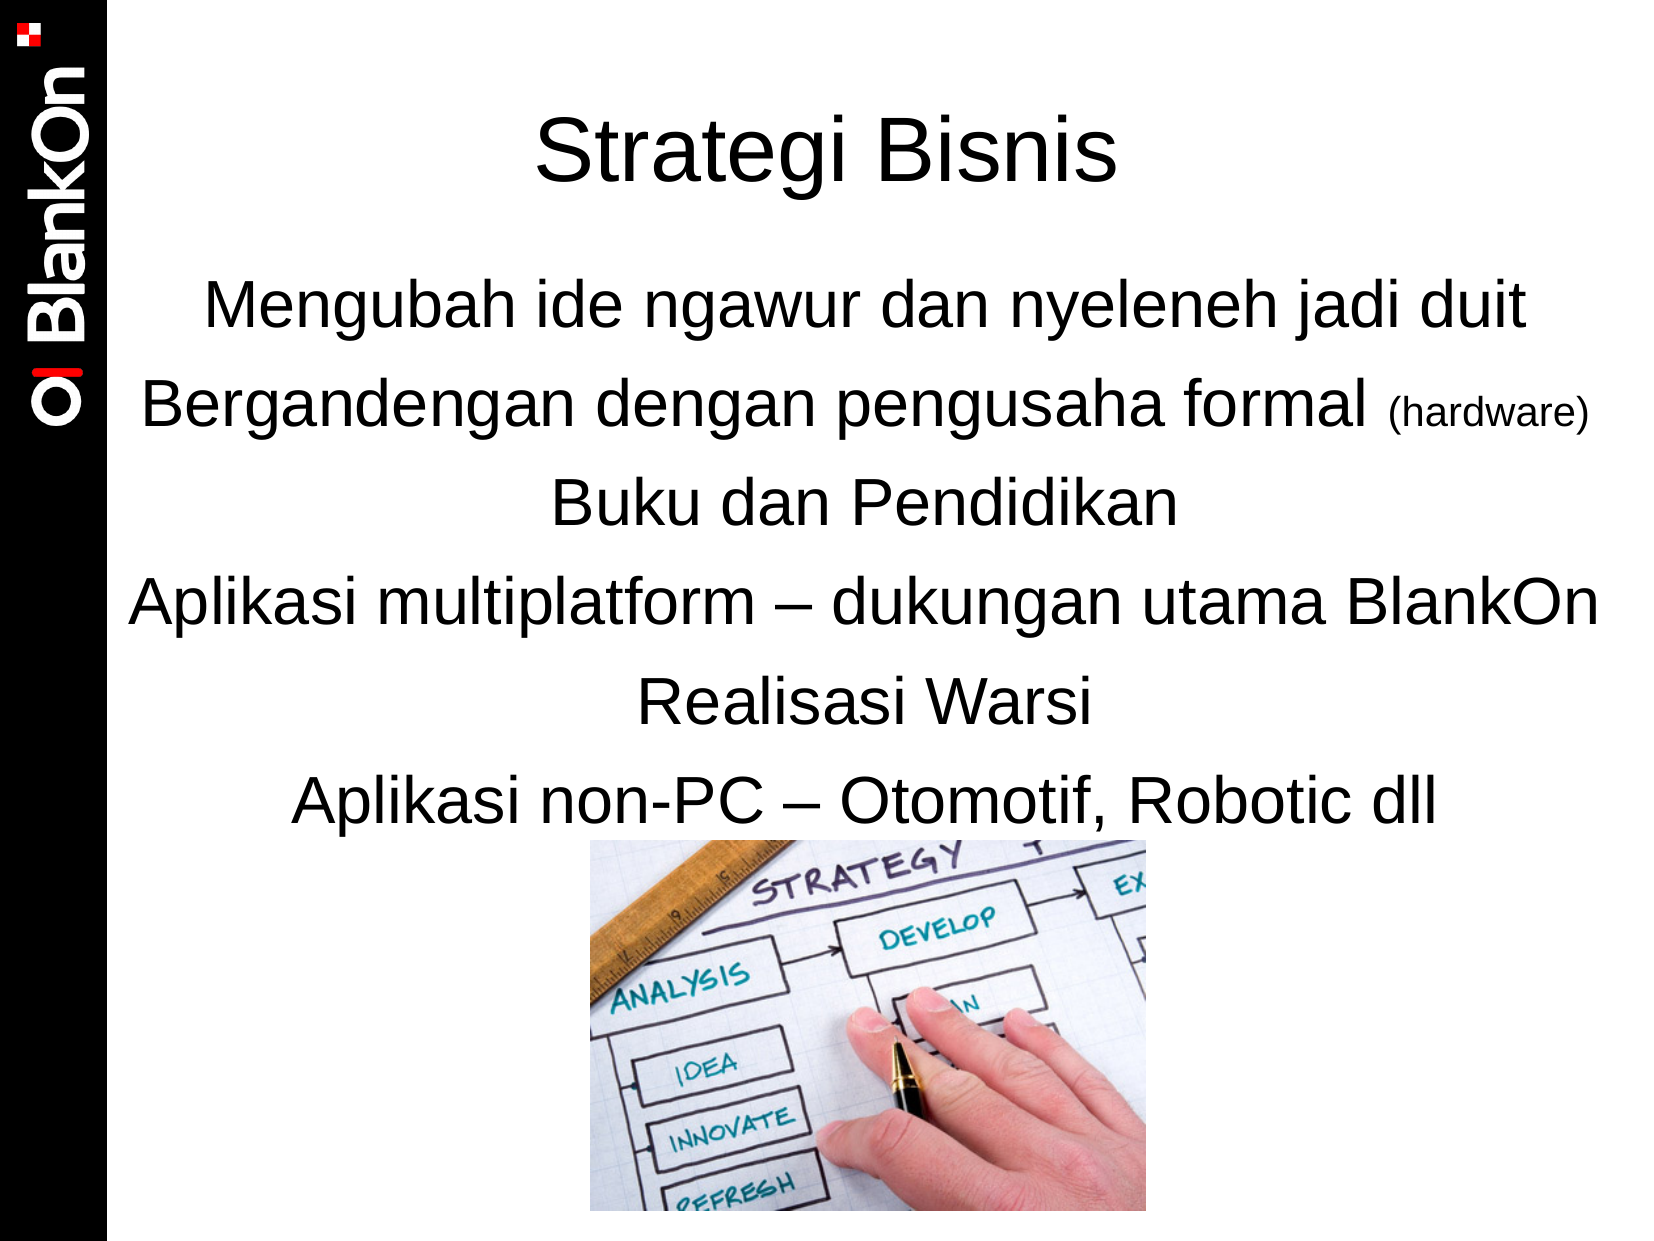

# Strategi Bisnis
Mengubah ide ngawur dan nyeleneh jadi duit
Bergandengan dengan pengusaha formal (hardware)
Buku dan Pendidikan
Aplikasi multiplatform – dukungan utama BlankOn
Realisasi Warsi
Aplikasi non-PC – Otomotif, Robotic dll